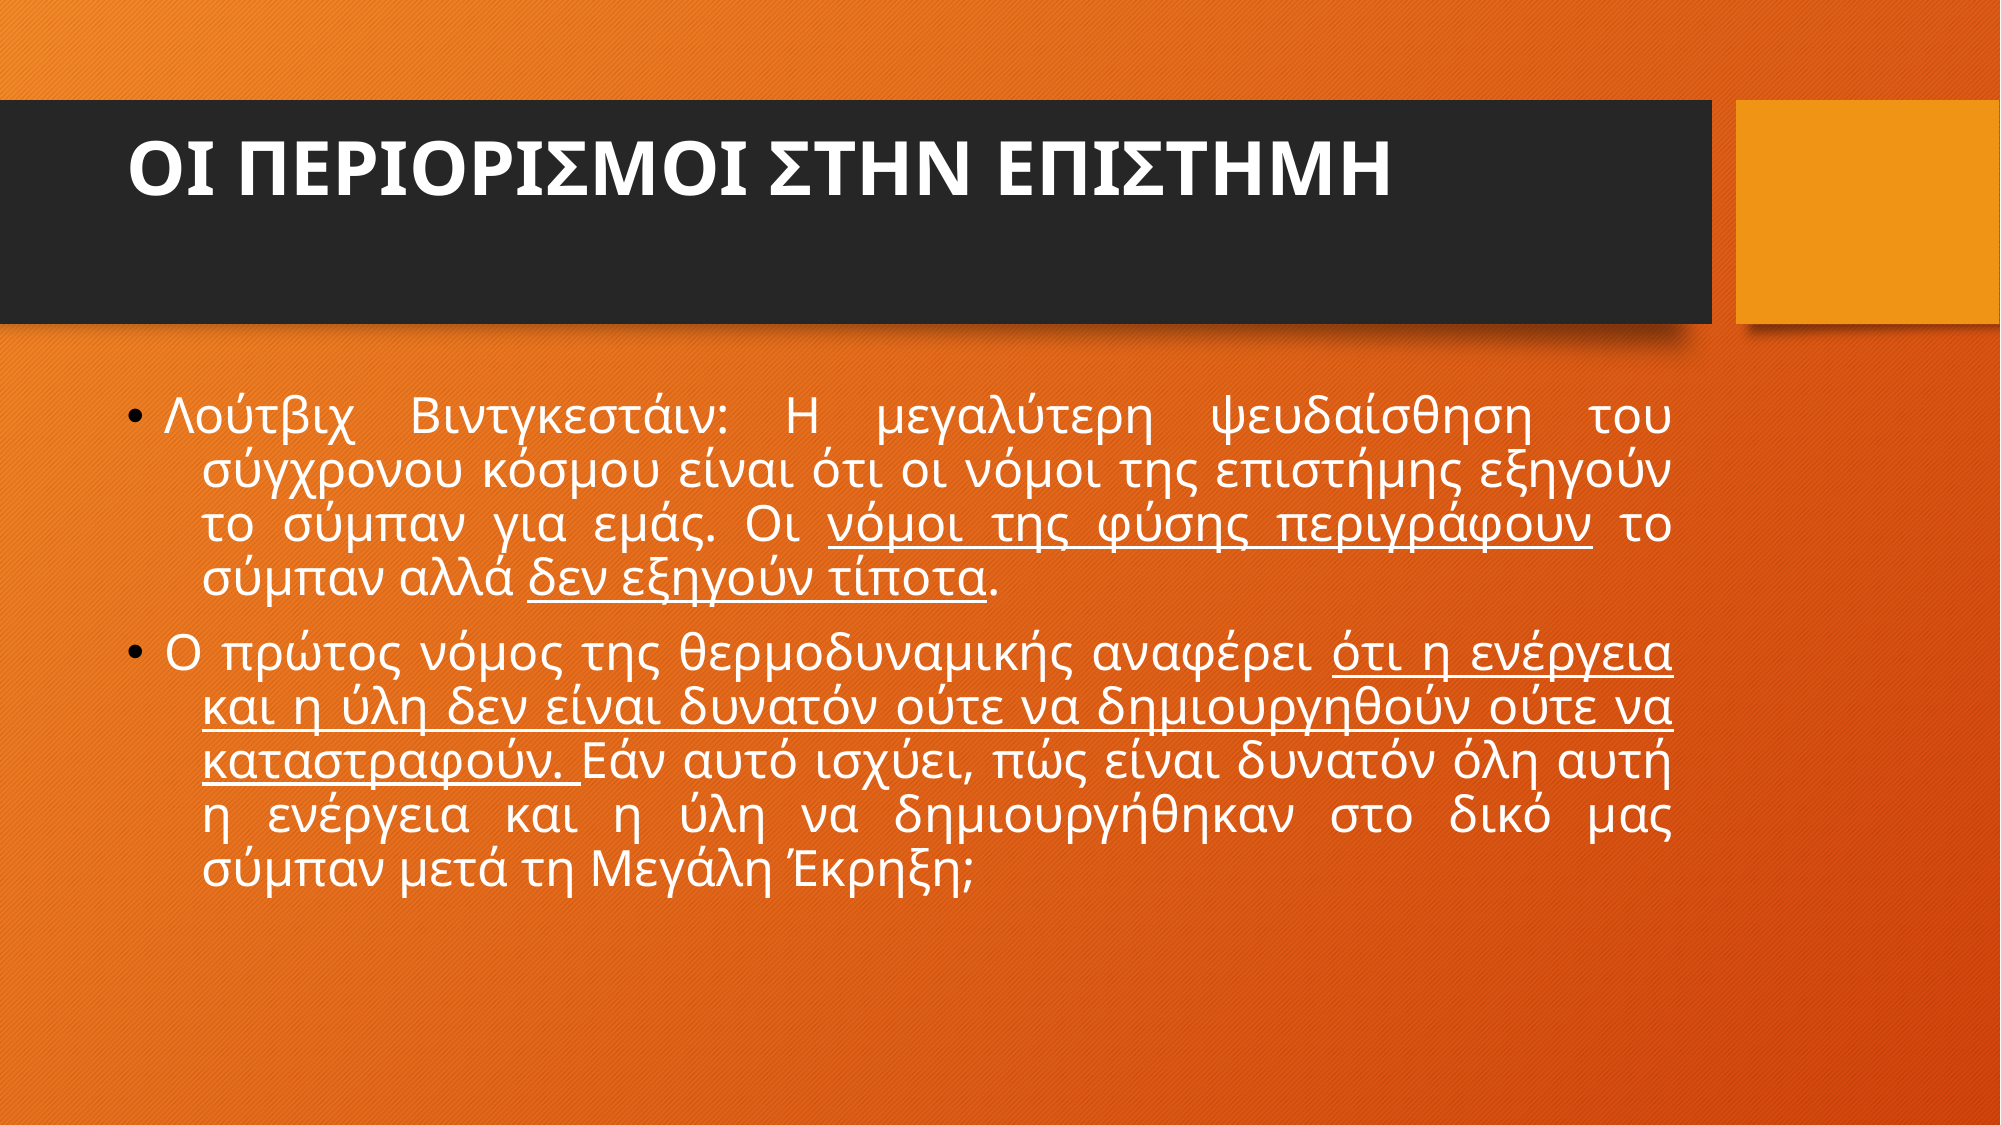

# ΟΙ ΠΕΡΙΟΡΙΣΜΟΙ ΣΤΗΝ ΕΠΙΣΤΗΜΗ
Λούτβιχ Βιντγκεστάιν: Η μεγαλύτερη ψευδαίσθηση του σύγχρονου κόσμου είναι ότι οι νόμοι της επιστήμης εξηγούν το σύμπαν για εμάς. Οι νόμοι της φύσης περιγράφουν το σύμπαν αλλά δεν εξηγούν τίποτα.
Ο πρώτος νόμος της θερμοδυναμικής αναφέρει ότι η ενέργεια και η ύλη δεν είναι δυνατόν ούτε να δημιουργηθούν ούτε να καταστραφούν. Εάν αυτό ισχύει, πώς είναι δυνατόν όλη αυτή η ενέργεια και η ύλη να δημιουργήθηκαν στο δικό μας σύμπαν μετά τη Μεγάλη Έκρηξη;